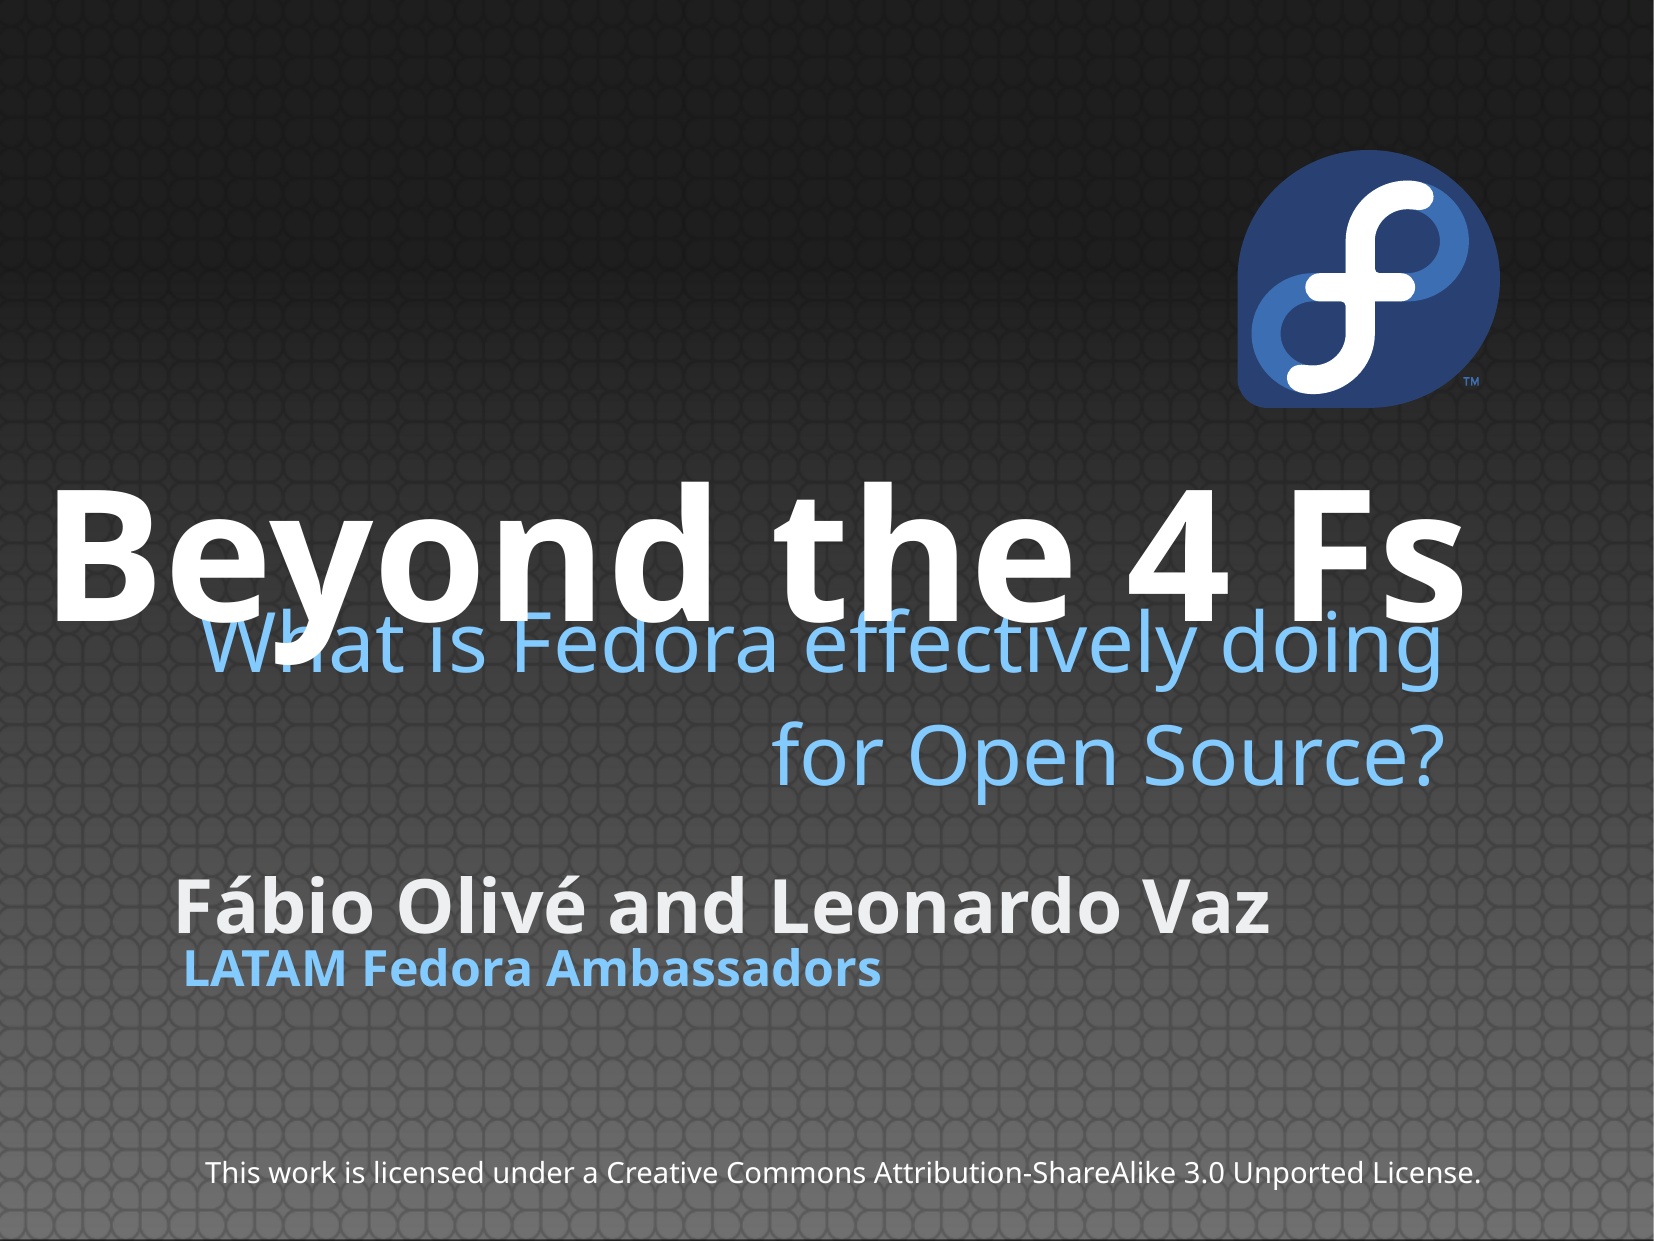

Beyond the 4 Fs
# What is Fedora effectively doing for Open Source?
Fábio Olivé and Leonardo Vaz
LATAM Fedora Ambassadors
This work is licensed under a Creative Commons Attribution-ShareAlike 3.0 Unported License.